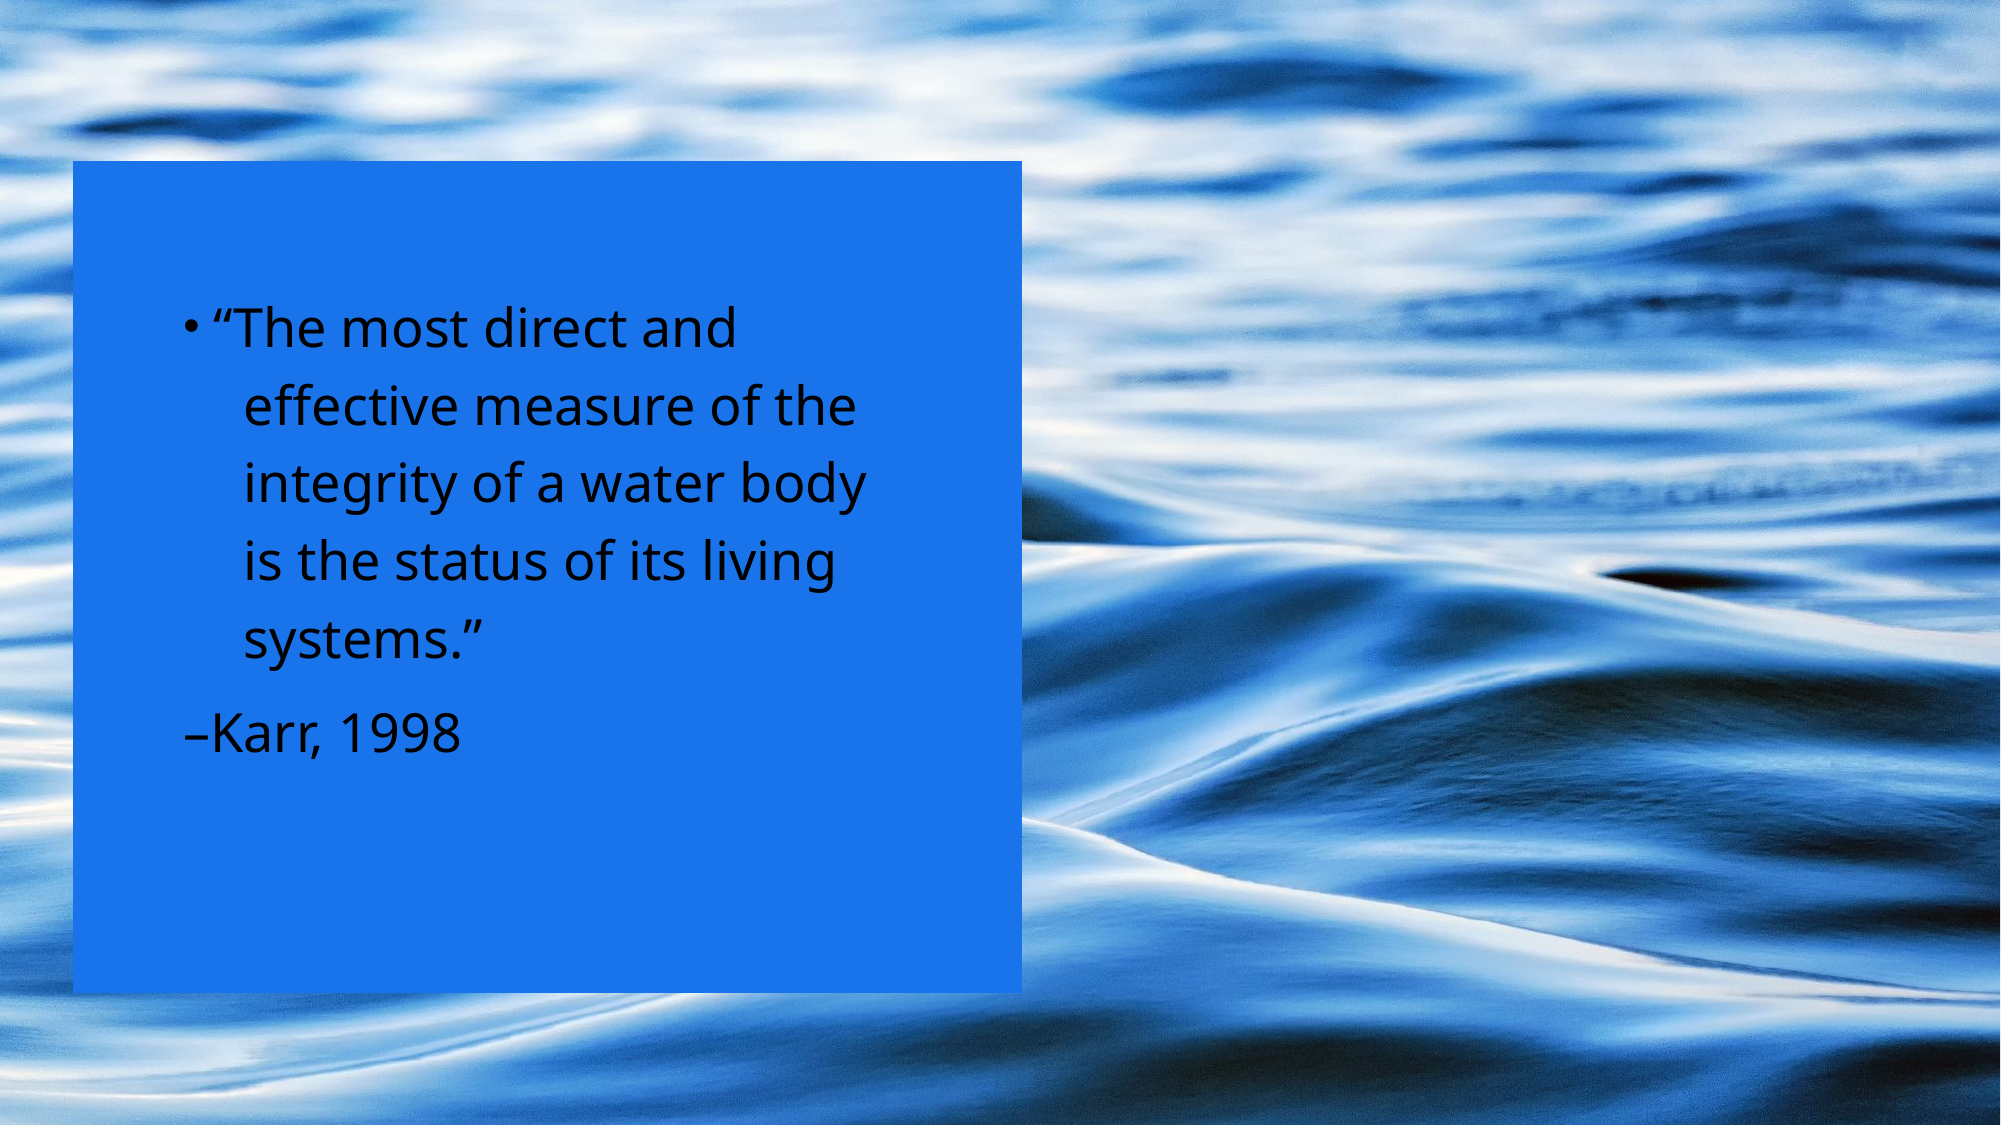

# “The most direct and effective measure of the integrity of a water body is the status of its living systems.”
–Karr, 1998